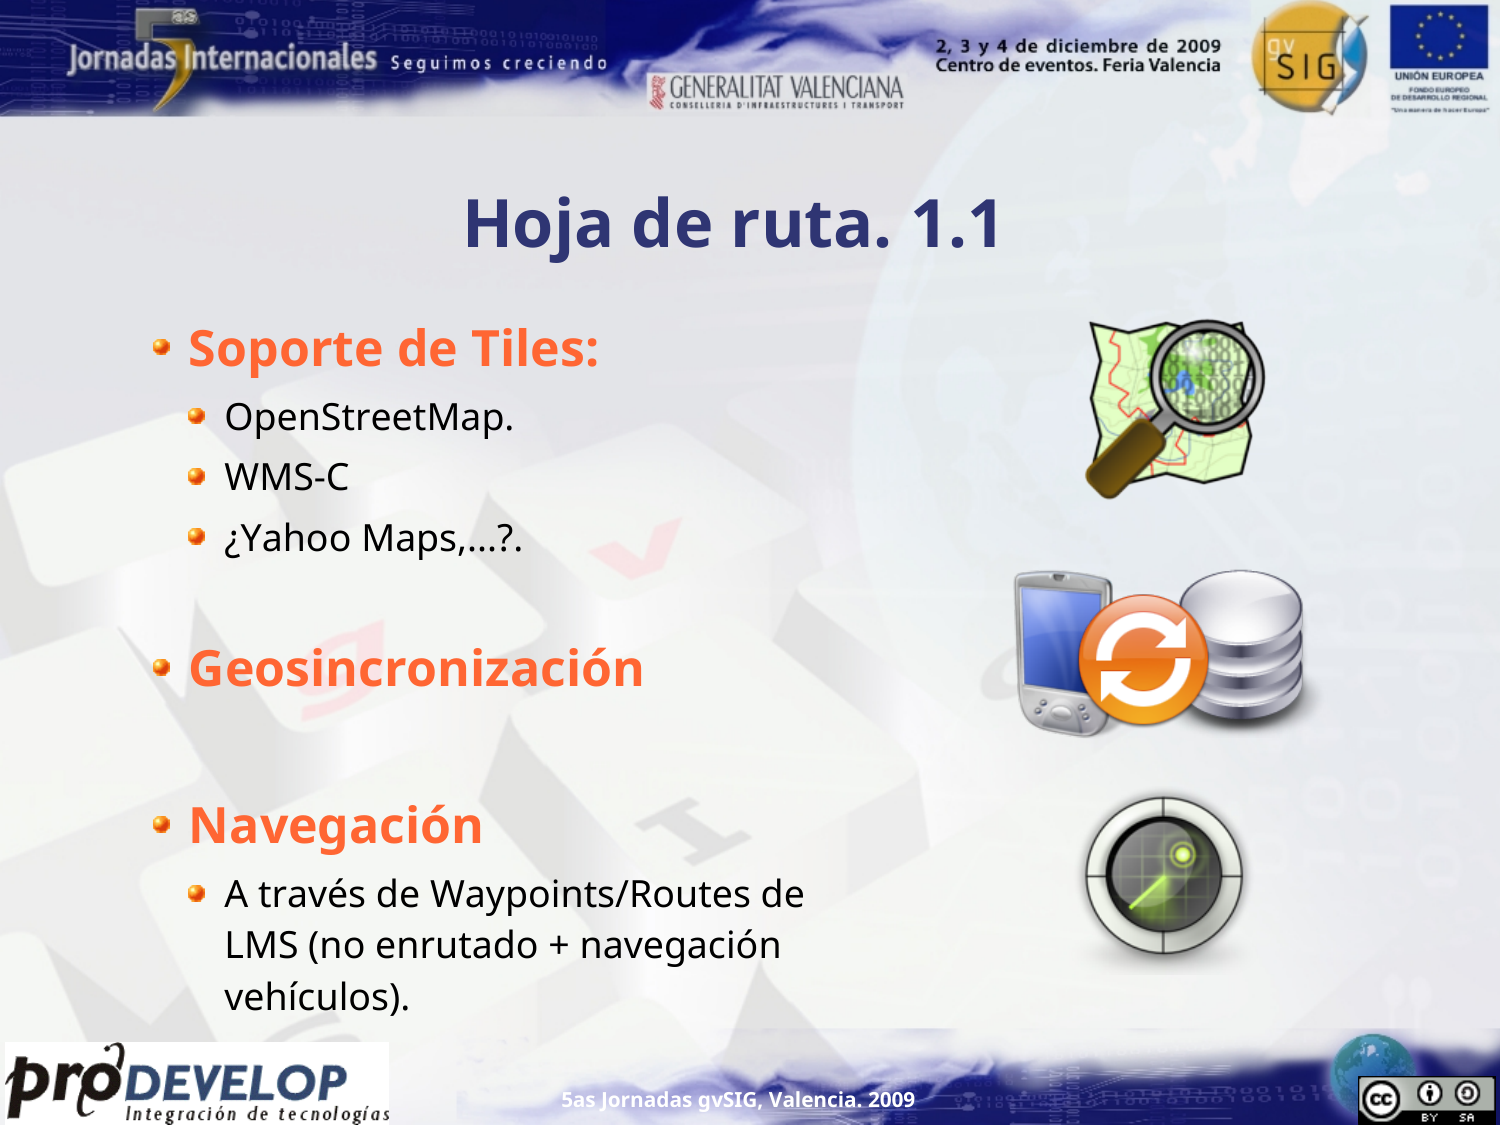

# Hoja de ruta. 1.1
Soporte de Tiles:
OpenStreetMap.
WMS-C
¿Yahoo Maps,...?.
Geosincronización
Navegación
A través de Waypoints/Routes de LMS (no enrutado + navegación vehículos).
25/10/2006
30
Plan Difusión Interna gvSIG v. 2.0